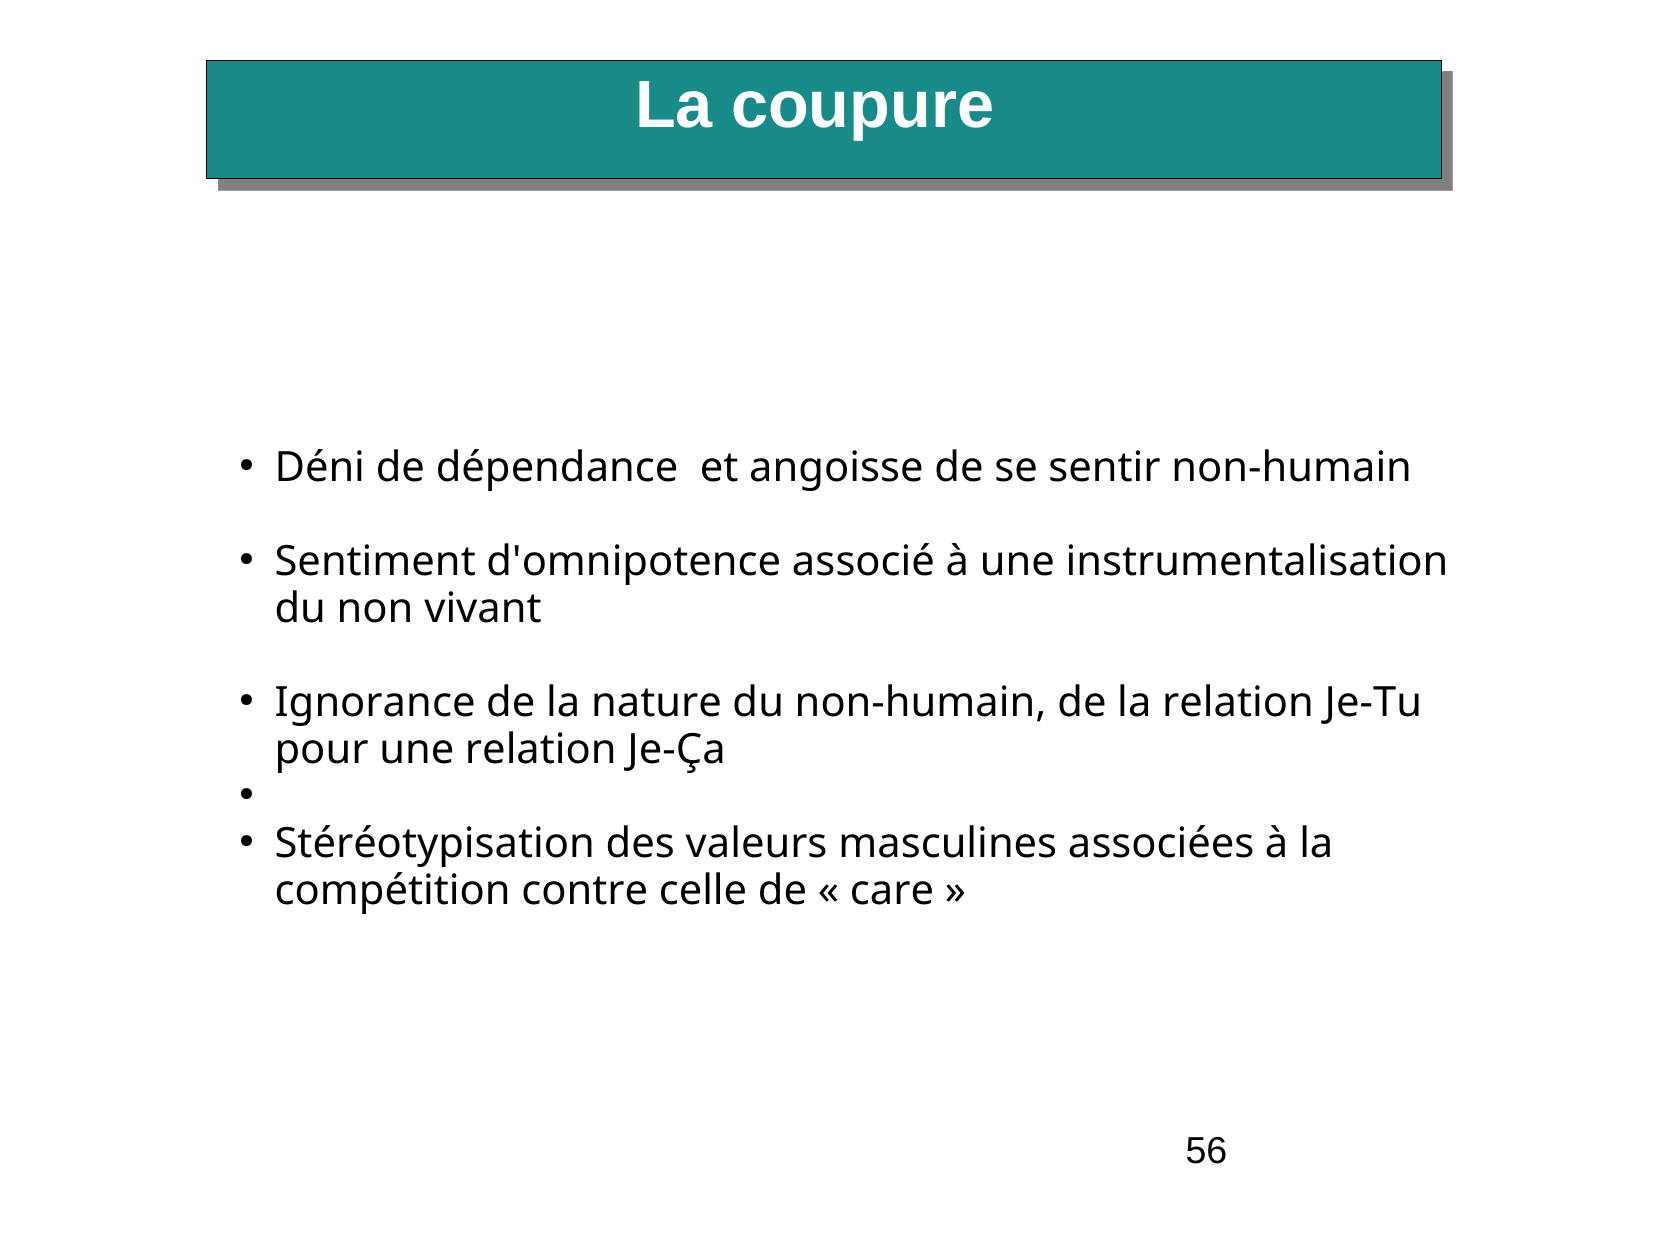

d
#
La coupure
Déni de dépendance et angoisse de se sentir non-humain
Sentiment d'omnipotence associé à une instrumentalisation
du non vivant
Ignorance de la nature du non-humain, de la relation Je-Tu
pour une relation Je-Ça
Stéréotypisation des valeurs masculines associées à la
compétition contre celle de « care »
56